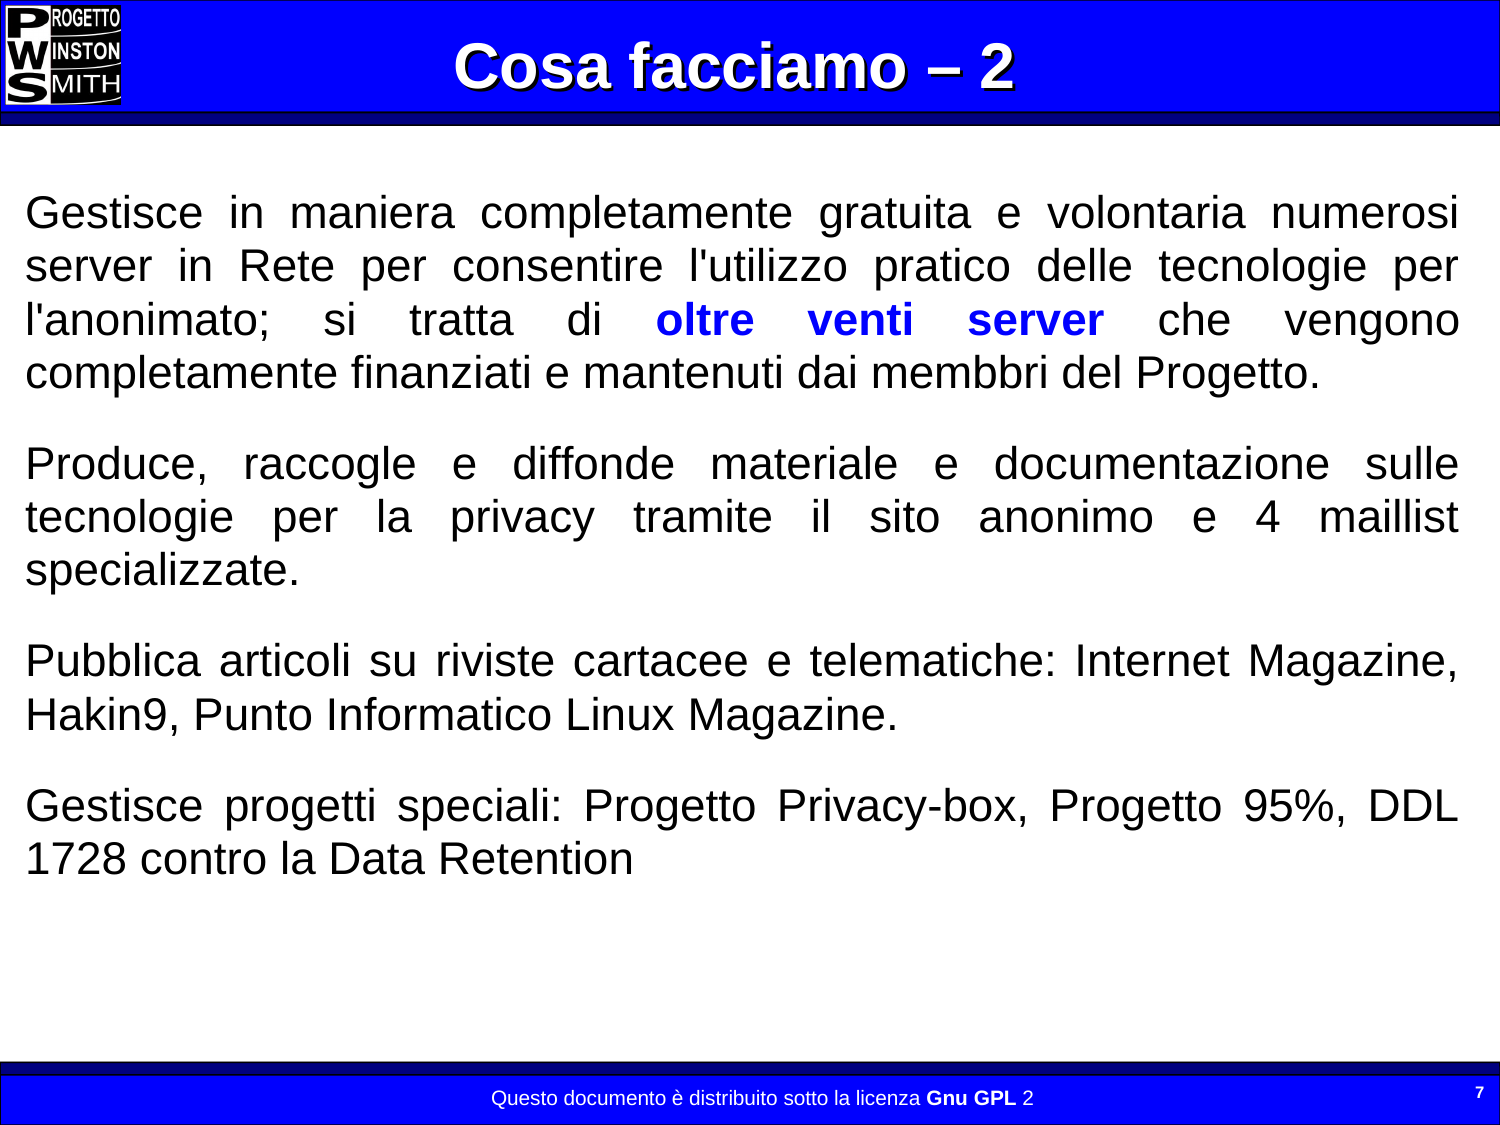

Cosa facciamo – 2
Gestisce in maniera completamente gratuita e volontaria numerosi server in Rete per consentire l'utilizzo pratico delle tecnologie per l'anonimato; si tratta di oltre venti server che vengono completamente finanziati e mantenuti dai membbri del Progetto.
Produce, raccogle e diffonde materiale e documentazione sulle tecnologie per la privacy tramite il sito anonimo e 4 maillist specializzate.
Pubblica articoli su riviste cartacee e telematiche: Internet Magazine, Hakin9, Punto Informatico Linux Magazine.
Gestisce progetti speciali: Progetto Privacy-box, Progetto 95%, DDL 1728 contro la Data Retention